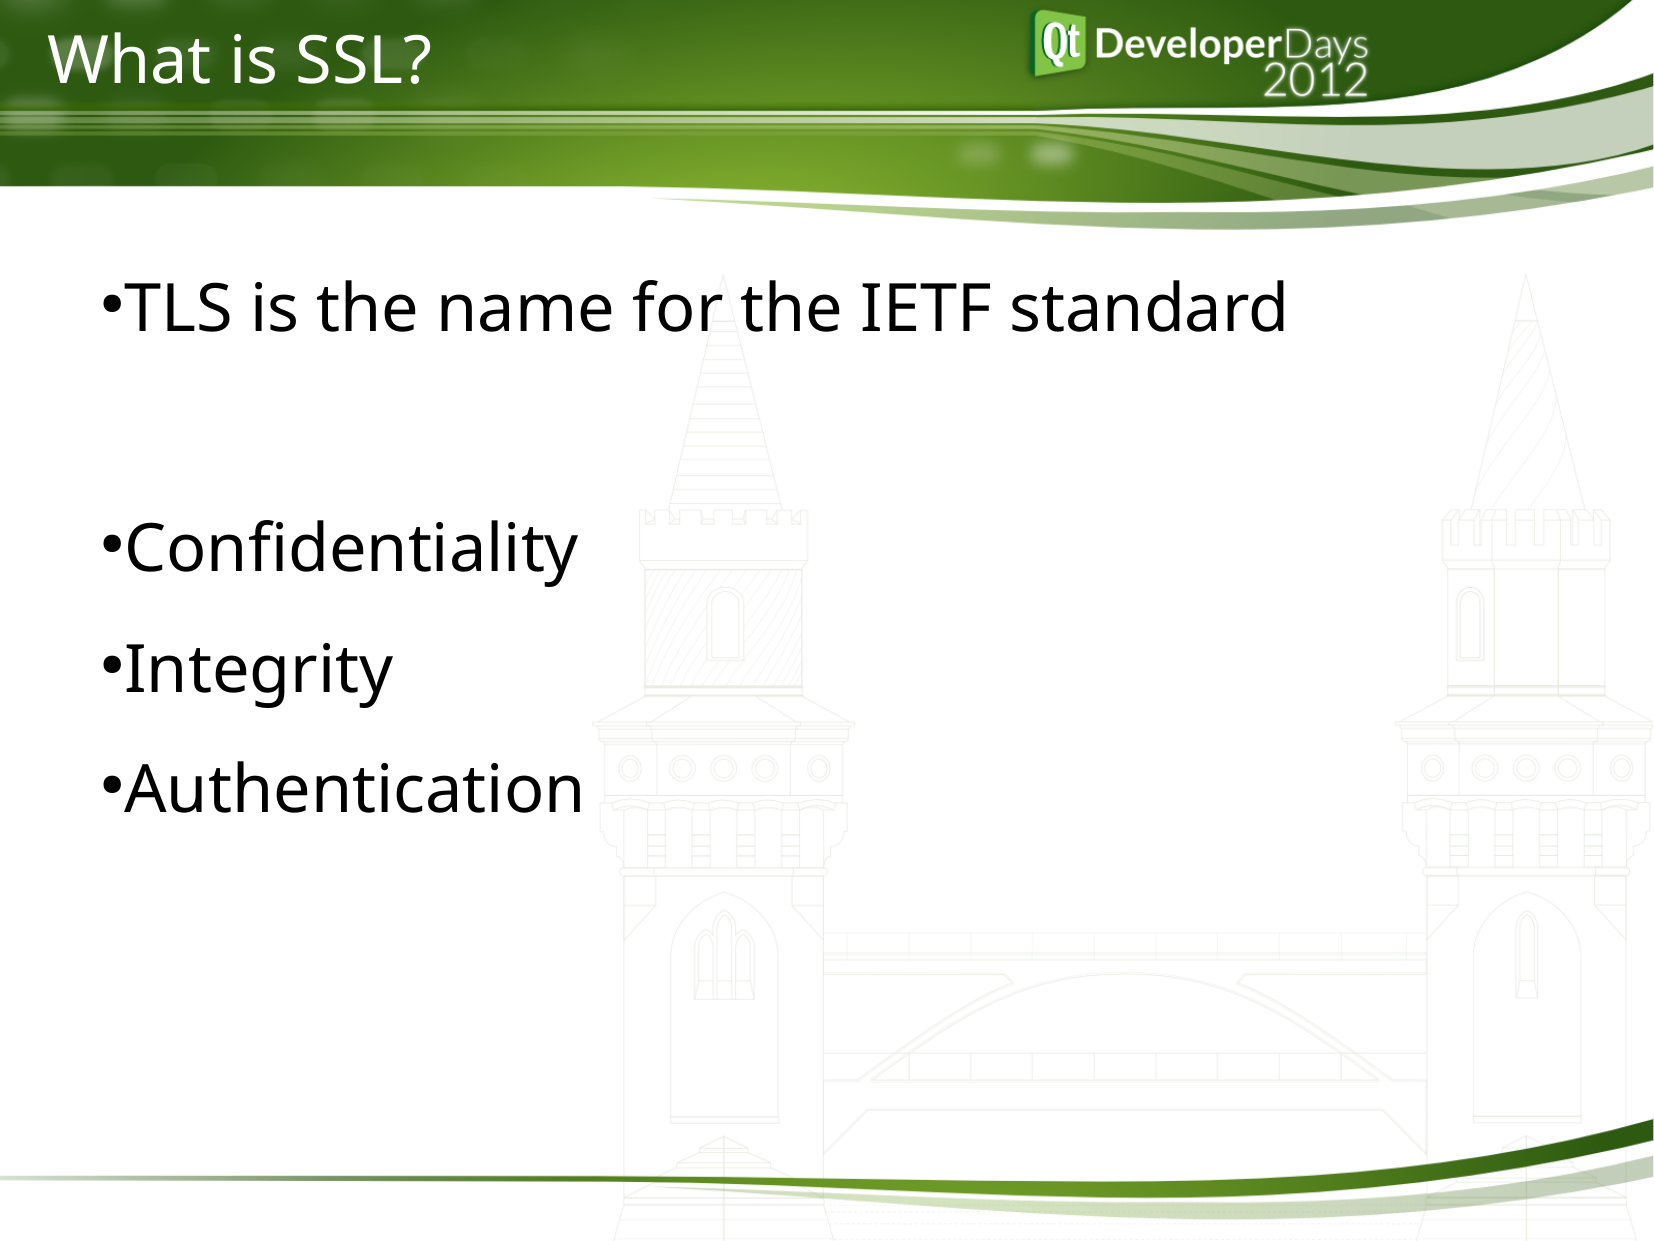

# What is SSL?
TLS is the name for the IETF standard
Confidentiality
Integrity
Authentication